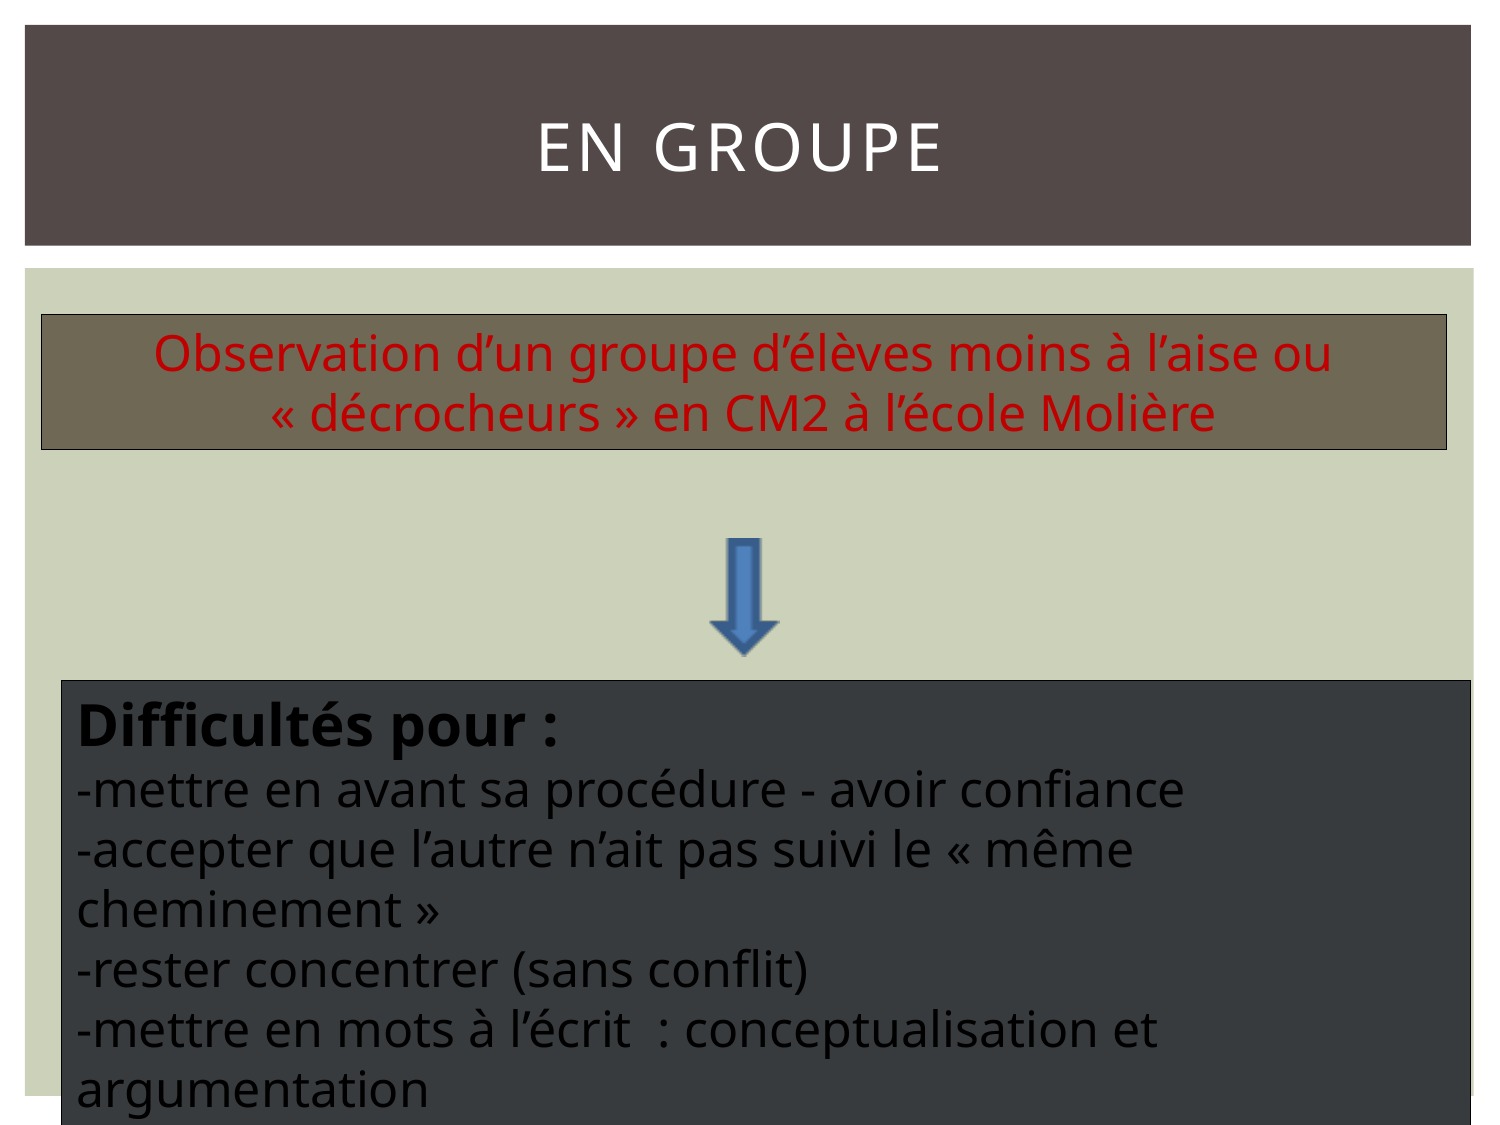

# En groupe
Observation d’un groupe d’élèves moins à l’aise ou « décrocheurs » en CM2 à l’école Molière
Difficultés pour :
-mettre en avant sa procédure - avoir confiance
-accepter que l’autre n’ait pas suivi le « même cheminement »
-rester concentrer (sans conflit)
-mettre en mots à l’écrit : conceptualisation et argumentation